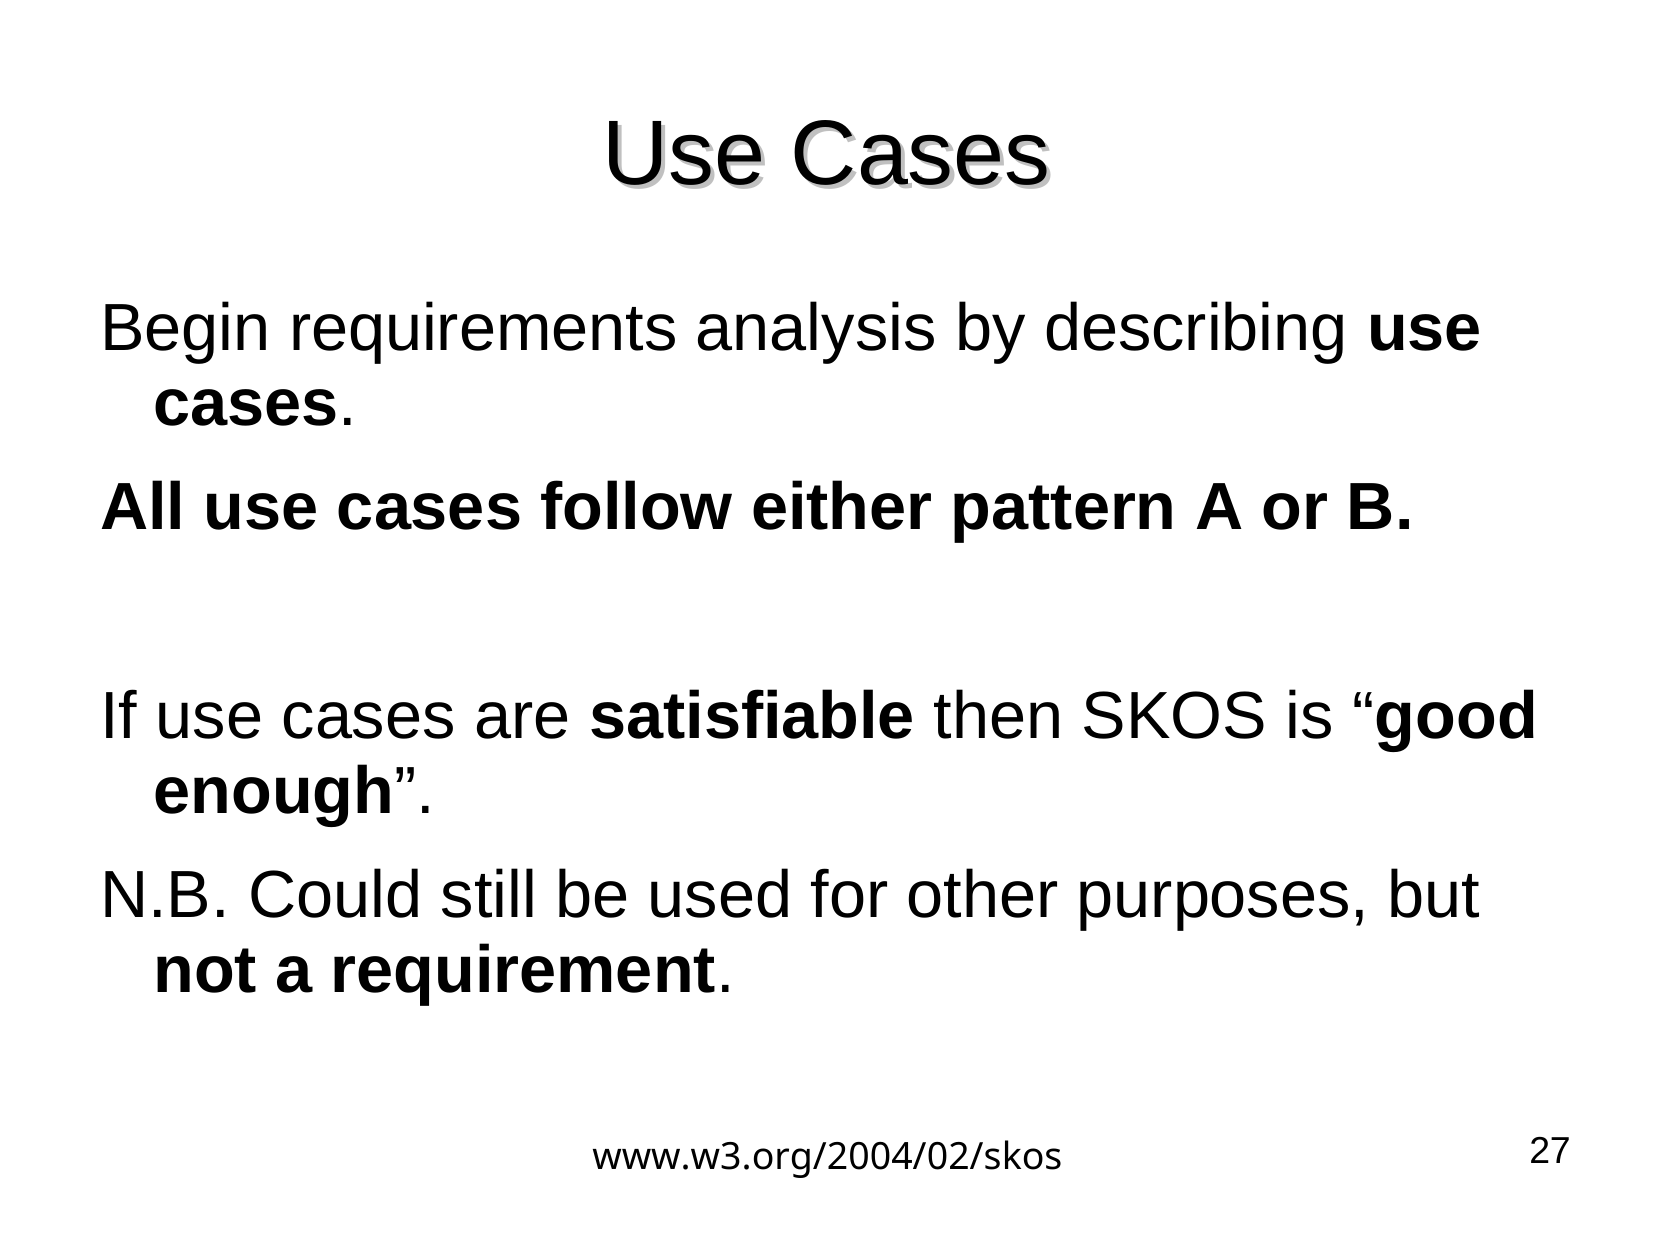

# Use Cases
Begin requirements analysis by describing use cases.
All use cases follow either pattern A or B.
If use cases are satisfiable then SKOS is “good enough”.
N.B. Could still be used for other purposes, but not a requirement.
www.w3.org/2004/02/skos
27